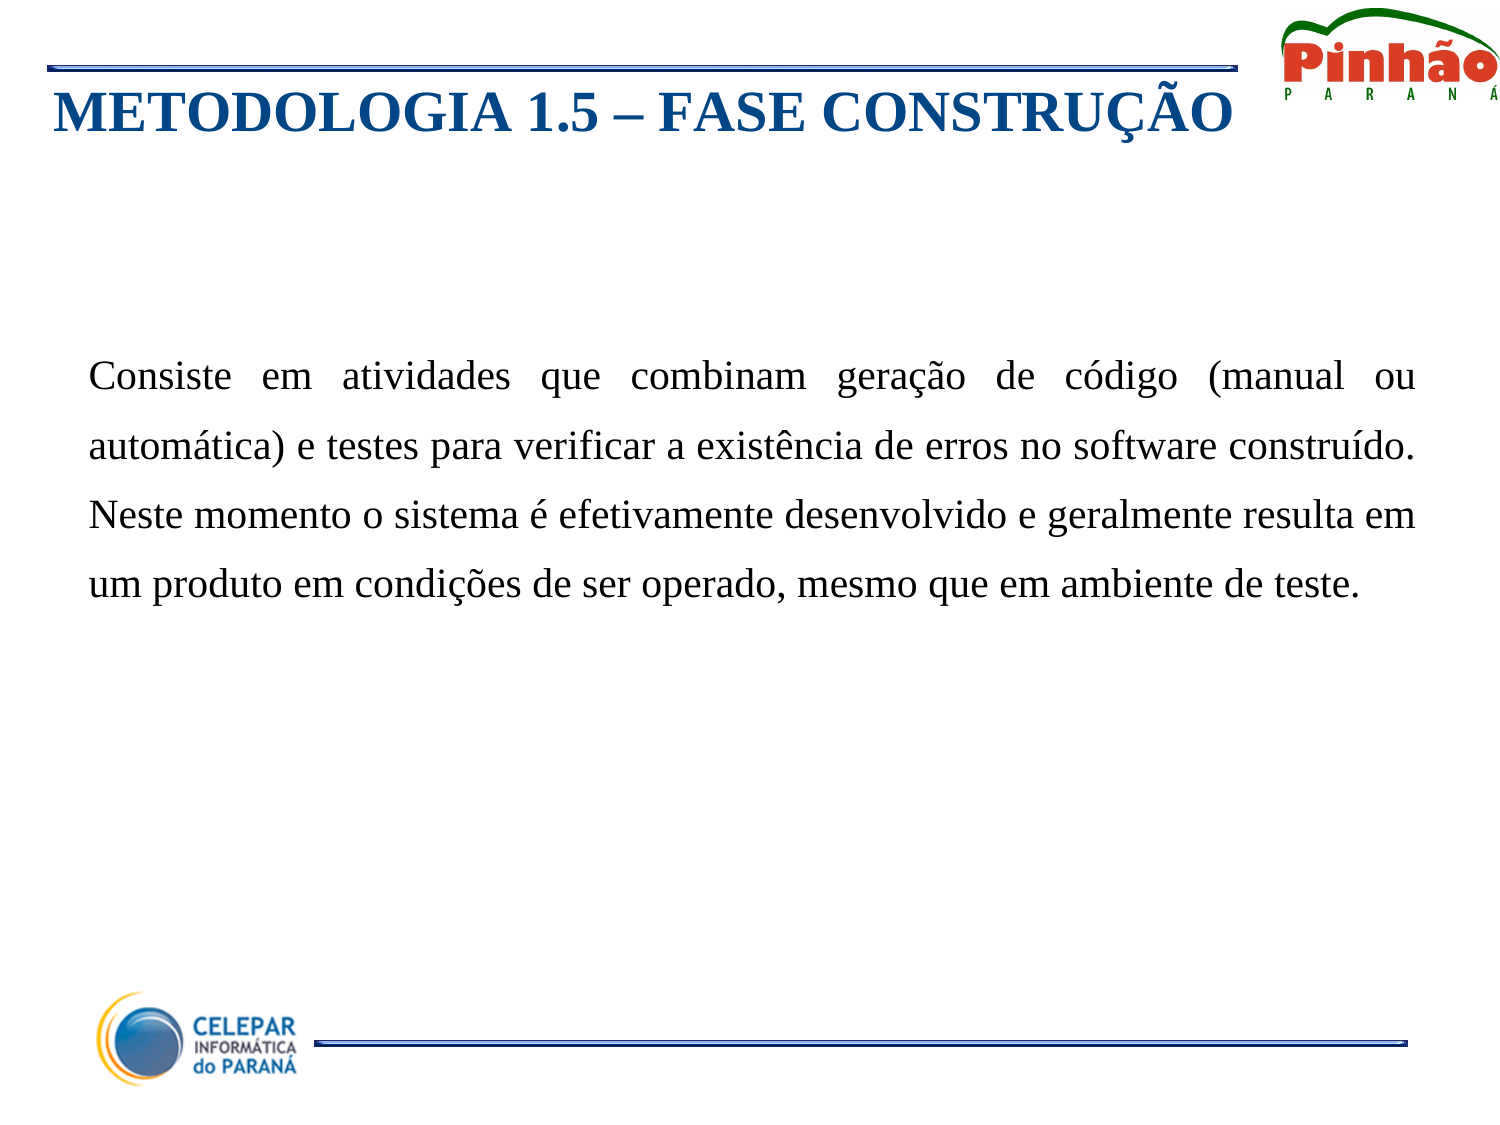

METODOLOGIA 1.5 – FASE CONSTRUÇÃO
Consiste em atividades que combinam geração de código (manual ou automática) e testes para verificar a existência de erros no software construído. Neste momento o sistema é efetivamente desenvolvido e geralmente resulta em um produto em condições de ser operado, mesmo que em ambiente de teste.